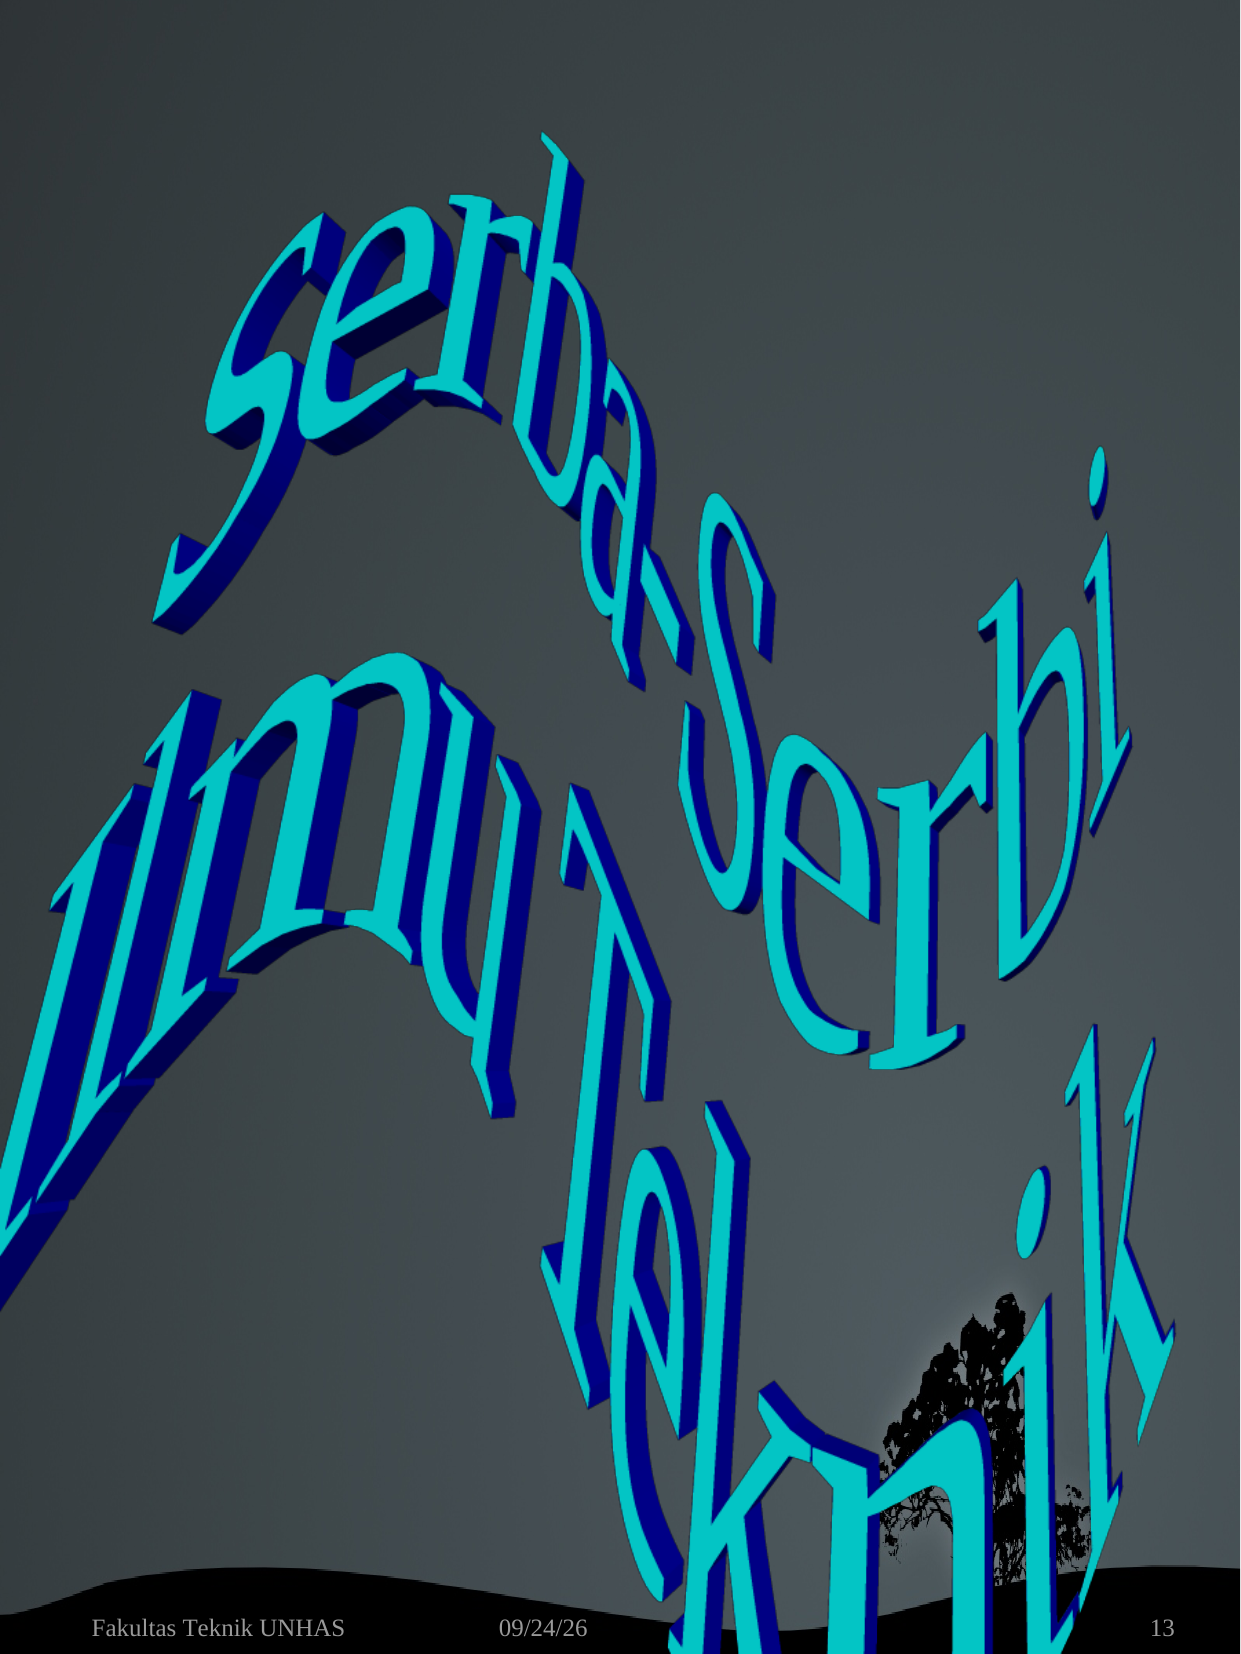

Serba-Serbi
Ilmu Teknik
Fakultas Teknik UNHAS
13